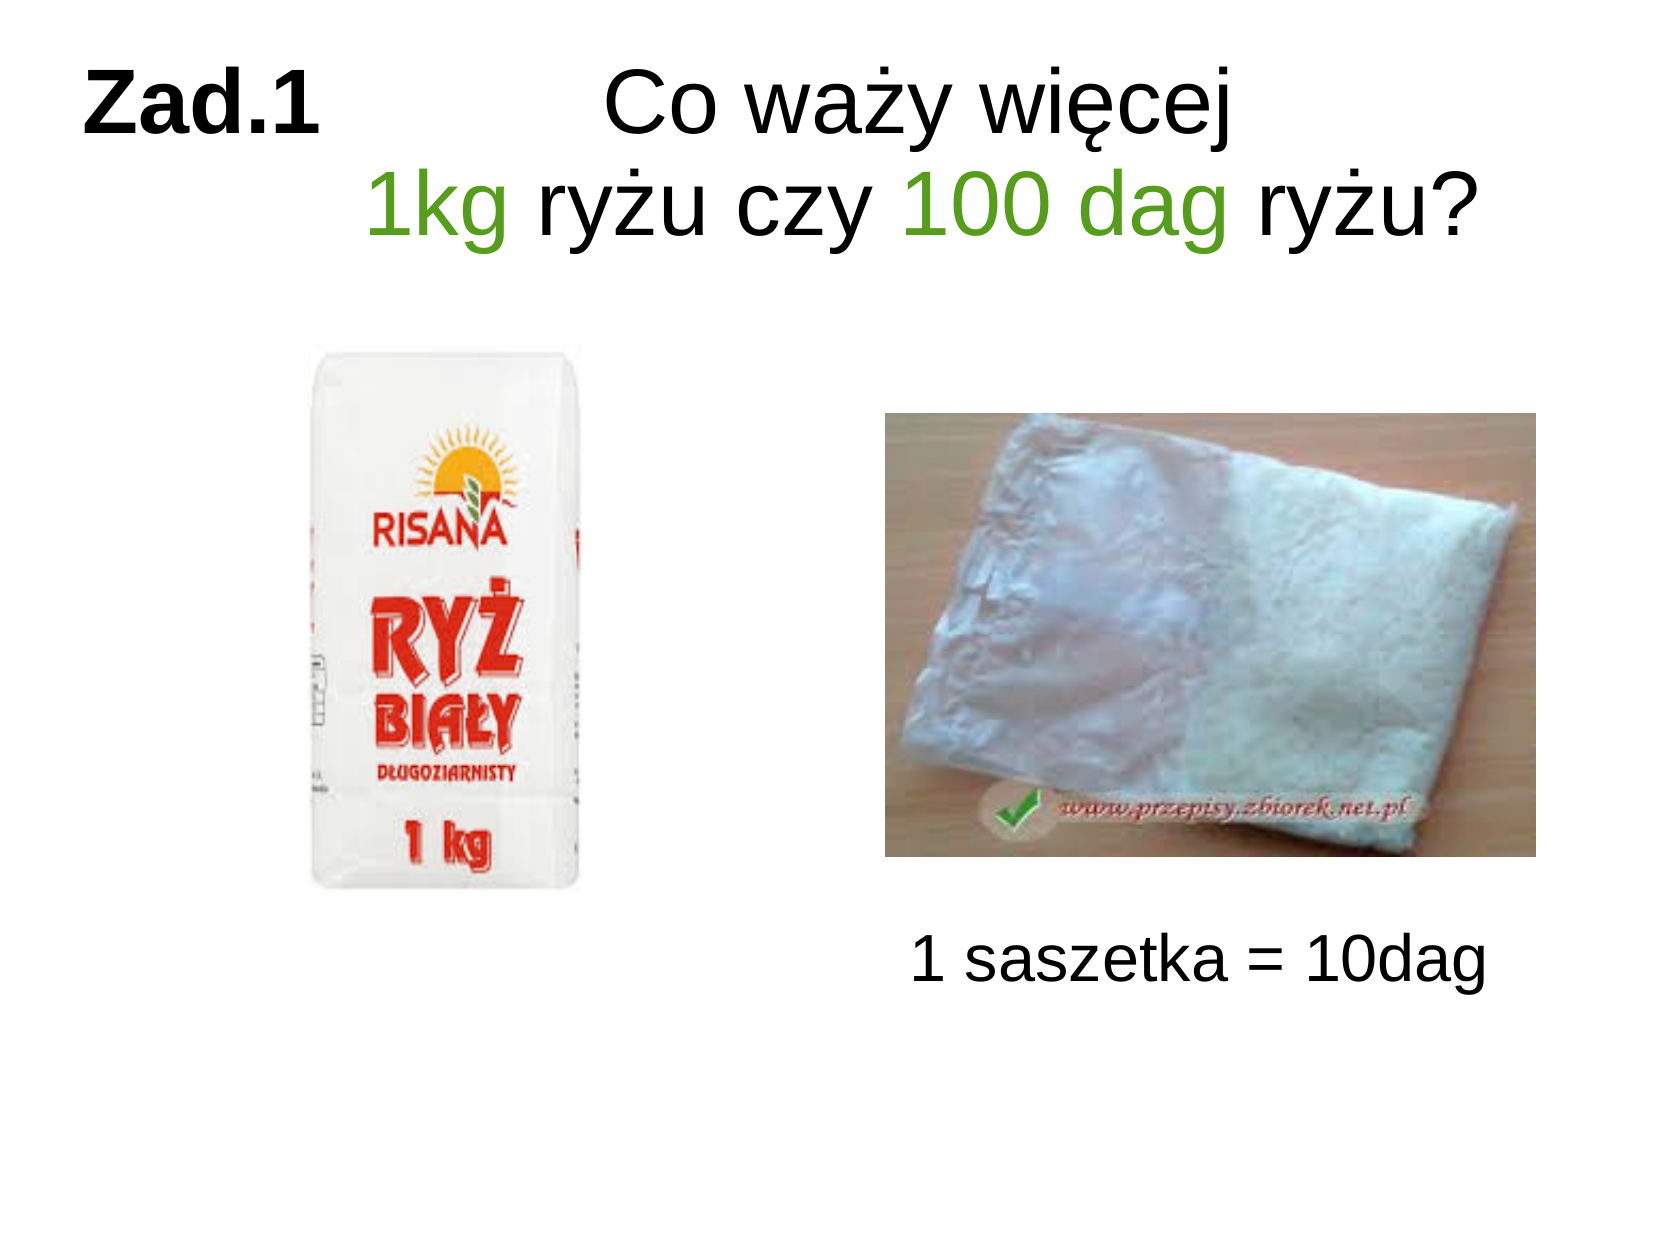

# Zad.1 Co waży więcej 1kg ryżu czy 100 dag ryżu?
1 saszetka = 10dag